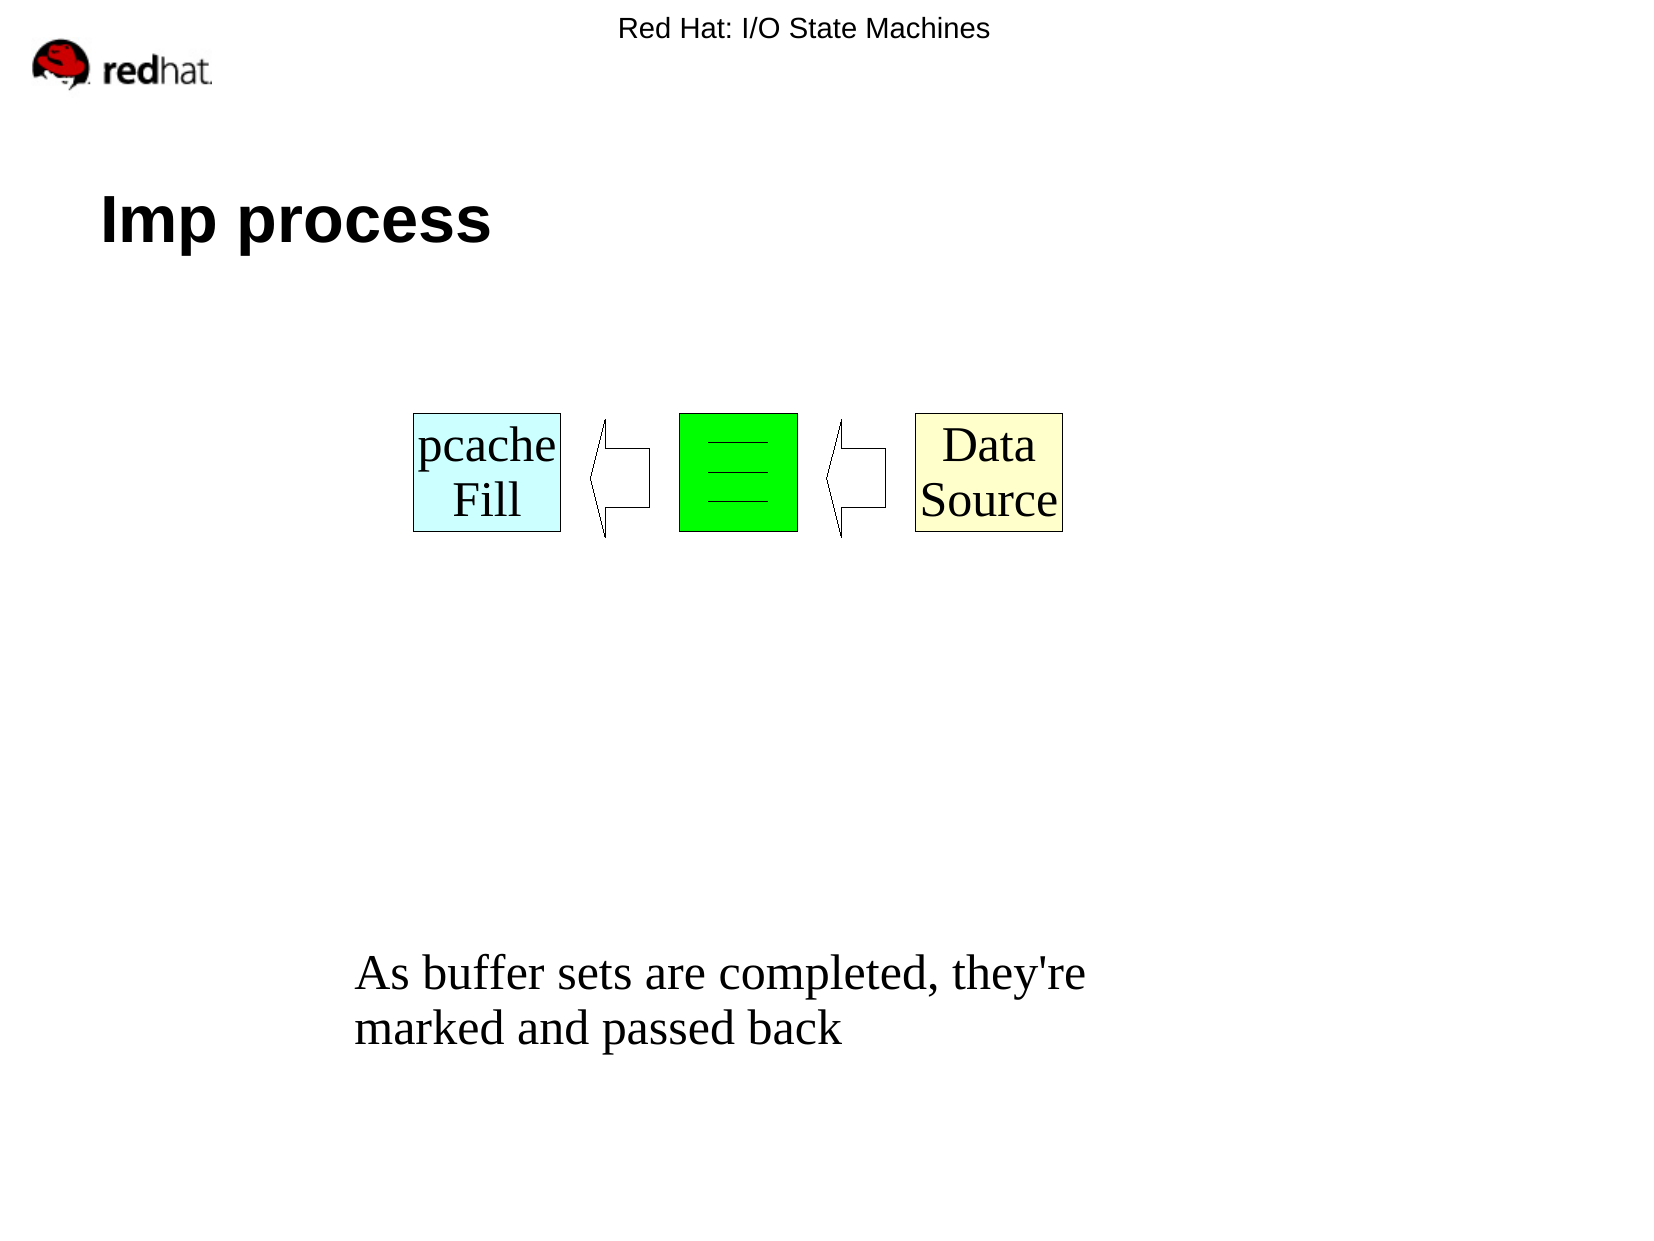

# Imp process
pcache
Fill
Data
Source
As buffer sets are completed, they're marked and passed back